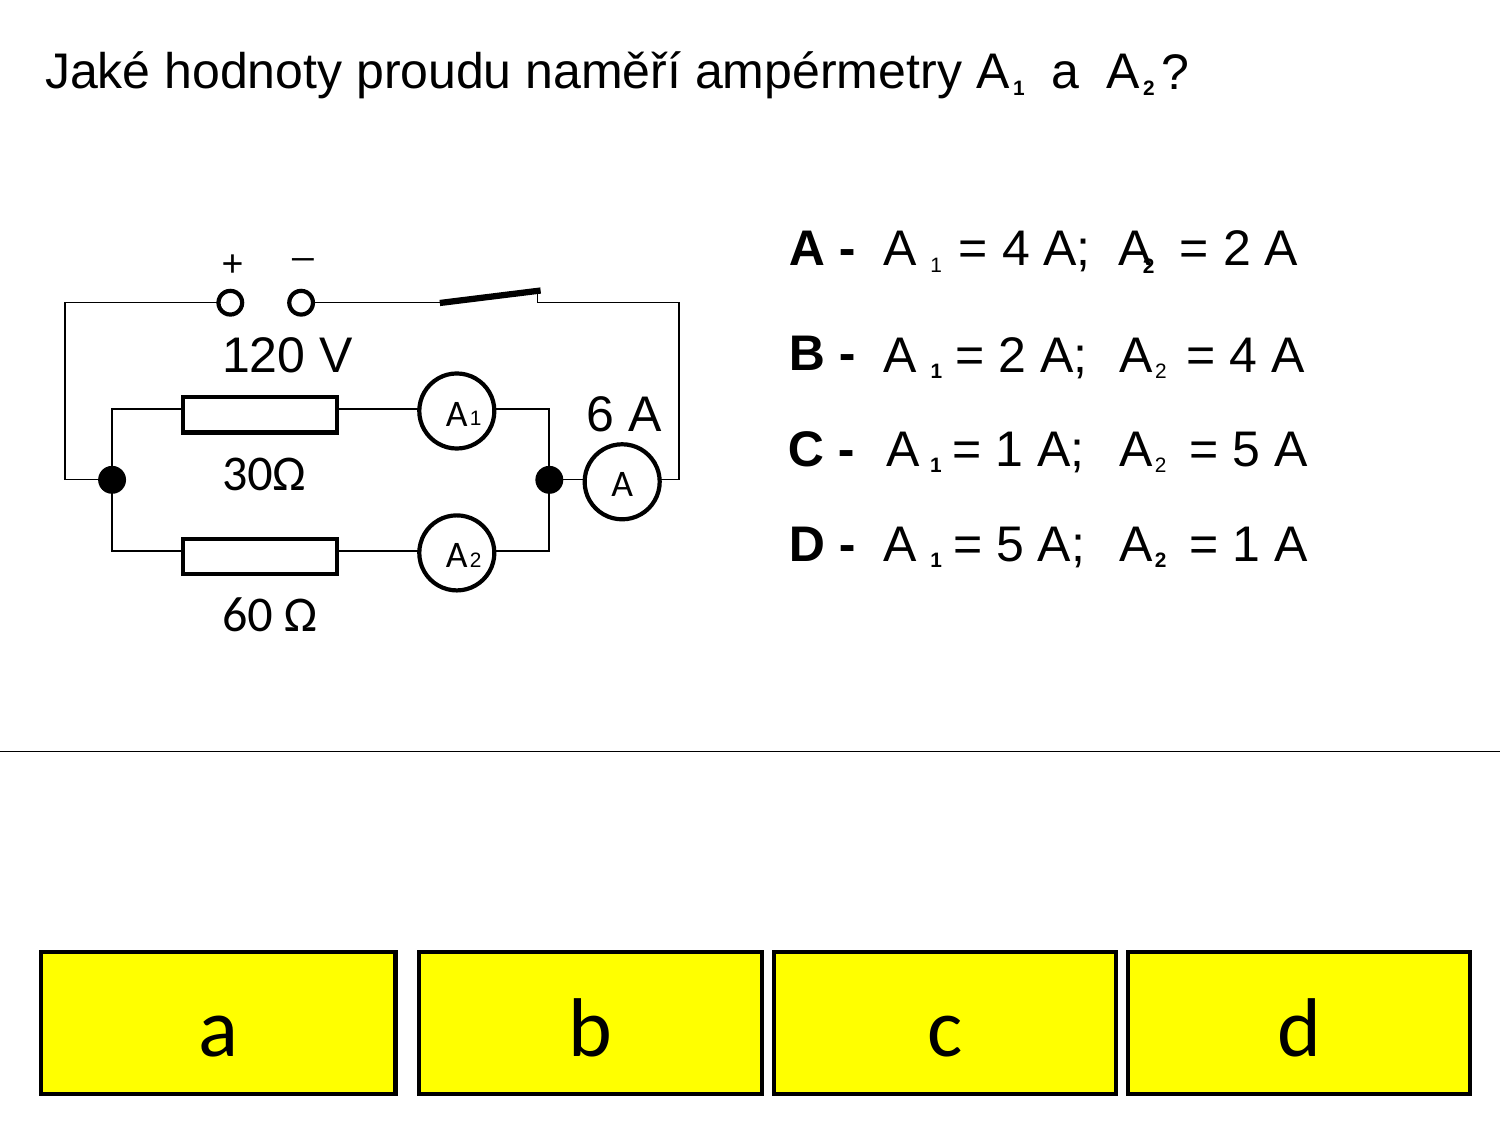

Jaké hodnoty proudu naměří ampérmetry A a A
?
1
2
_
A - A = 4 A; A = 2 A
B -
+
1
2
120 V
A
1
 = 2 A;
A
2
= 4 A
A
6 A
1
C - = 1 A;
 A
 1
A
2
= 5 A
30Ω
A
D -
A
1
= 5 A;
A
2
= 1 A
A
2
60 Ω
a
b
c
d